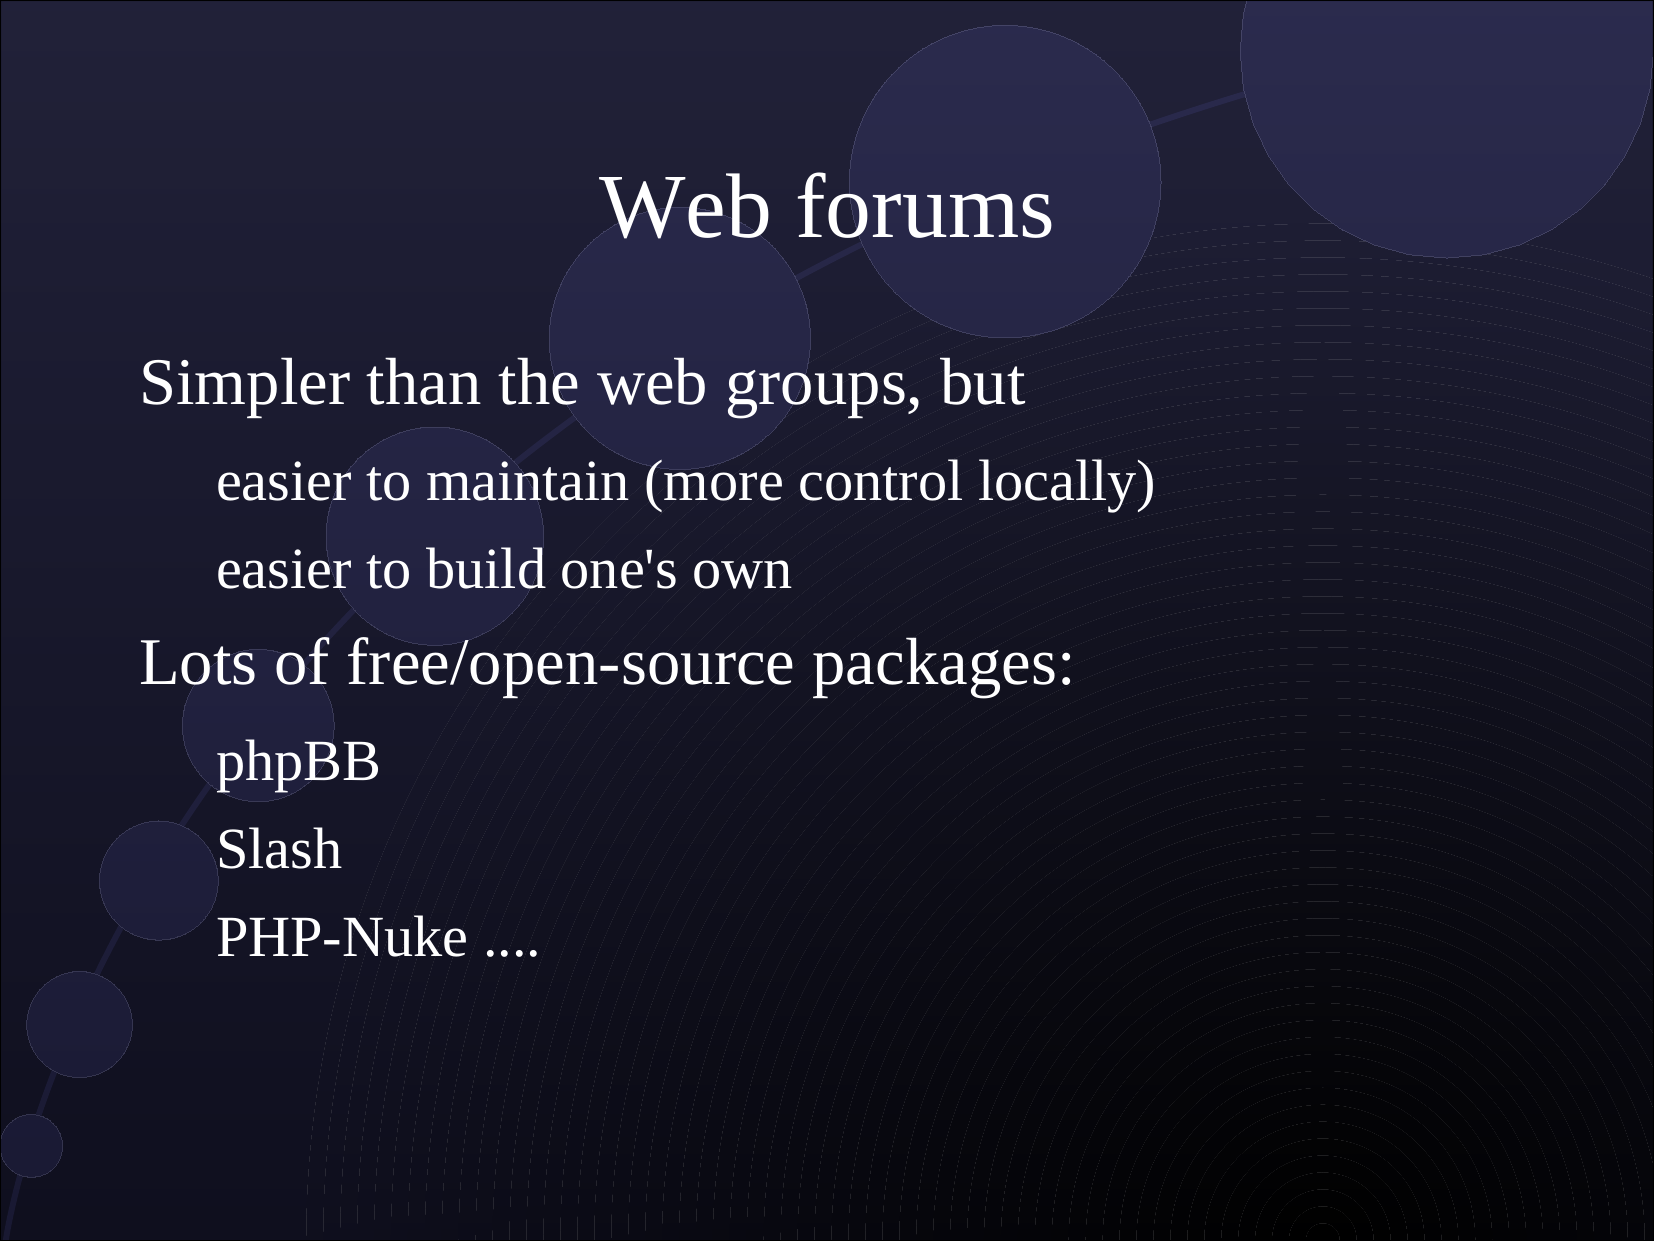

# Web forums
Simpler than the web groups, but
easier to maintain (more control locally)
easier to build one's own
Lots of free/open-source packages:
phpBB
Slash
PHP-Nuke ....